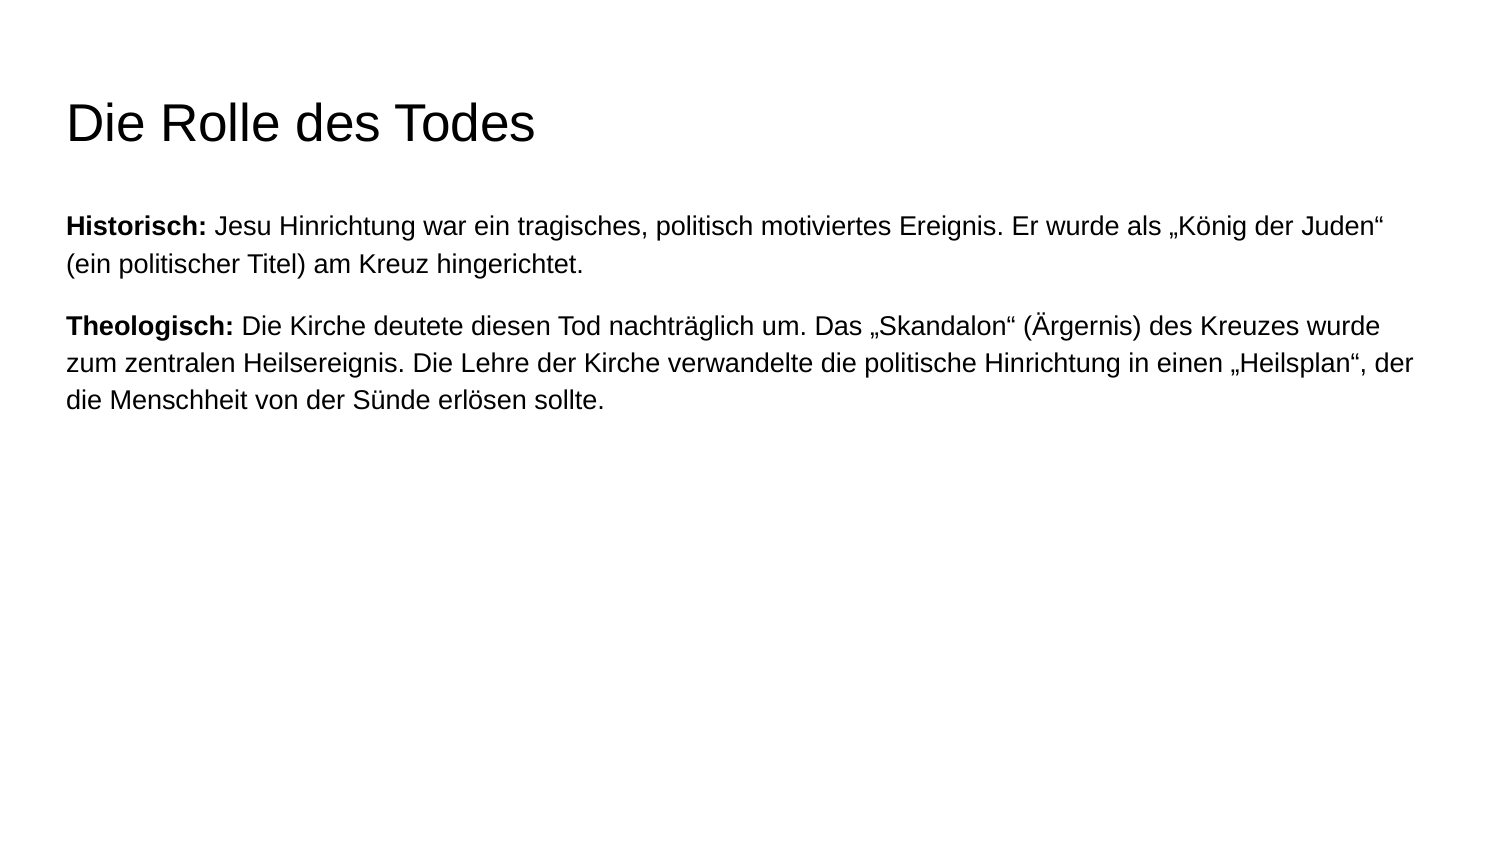

# Die Rolle des Todes
Historisch: Jesu Hinrichtung war ein tragisches, politisch motiviertes Ereignis. Er wurde als „König der Juden“ (ein politischer Titel) am Kreuz hingerichtet.
Theologisch: Die Kirche deutete diesen Tod nachträglich um. Das „Skandalon“ (Ärgernis) des Kreuzes wurde zum zentralen Heilsereignis. Die Lehre der Kirche verwandelte die politische Hinrichtung in einen „Heilsplan“, der die Menschheit von der Sünde erlösen sollte.